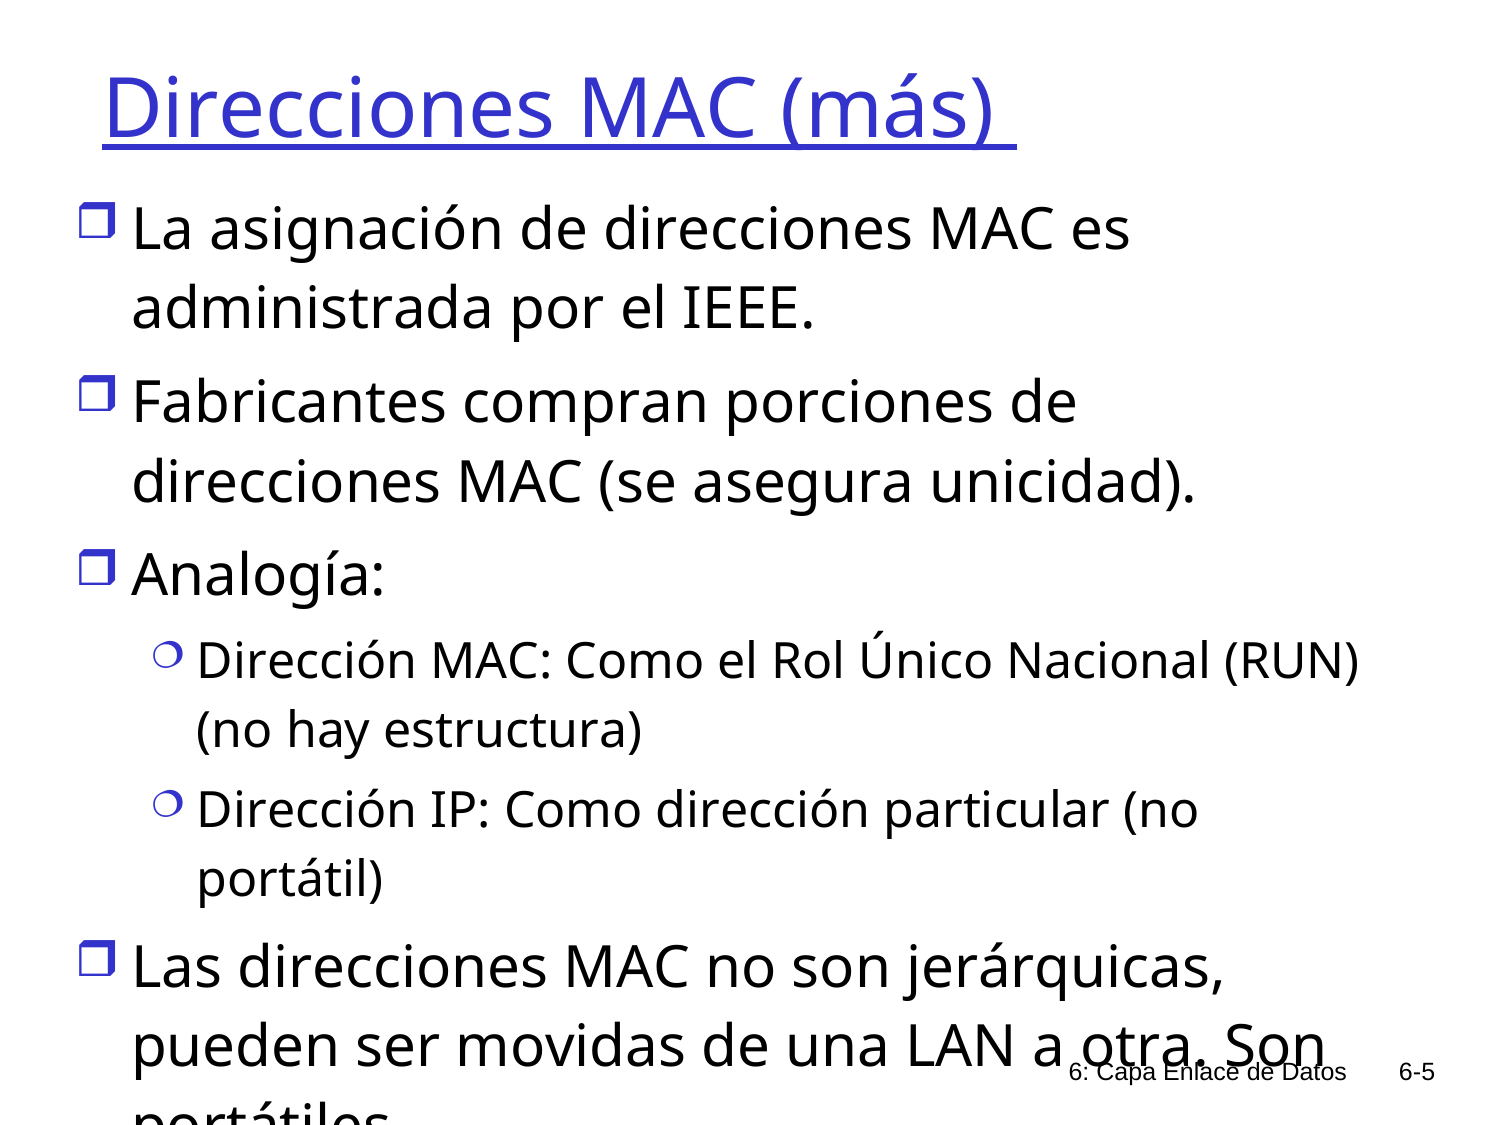

# Direcciones MAC (más)
La asignación de direcciones MAC es administrada por el IEEE.
Fabricantes compran porciones de direcciones MAC (se asegura unicidad).
Analogía:
Dirección MAC: Como el Rol Único Nacional (RUN) (no hay estructura)
Dirección IP: Como dirección particular (no portátil)
Las direcciones MAC no son jerárquicas, pueden ser movidas de una LAN a otra. Son portátiles
IP es jerárquico y no es portátil (depende de su subnet)
5